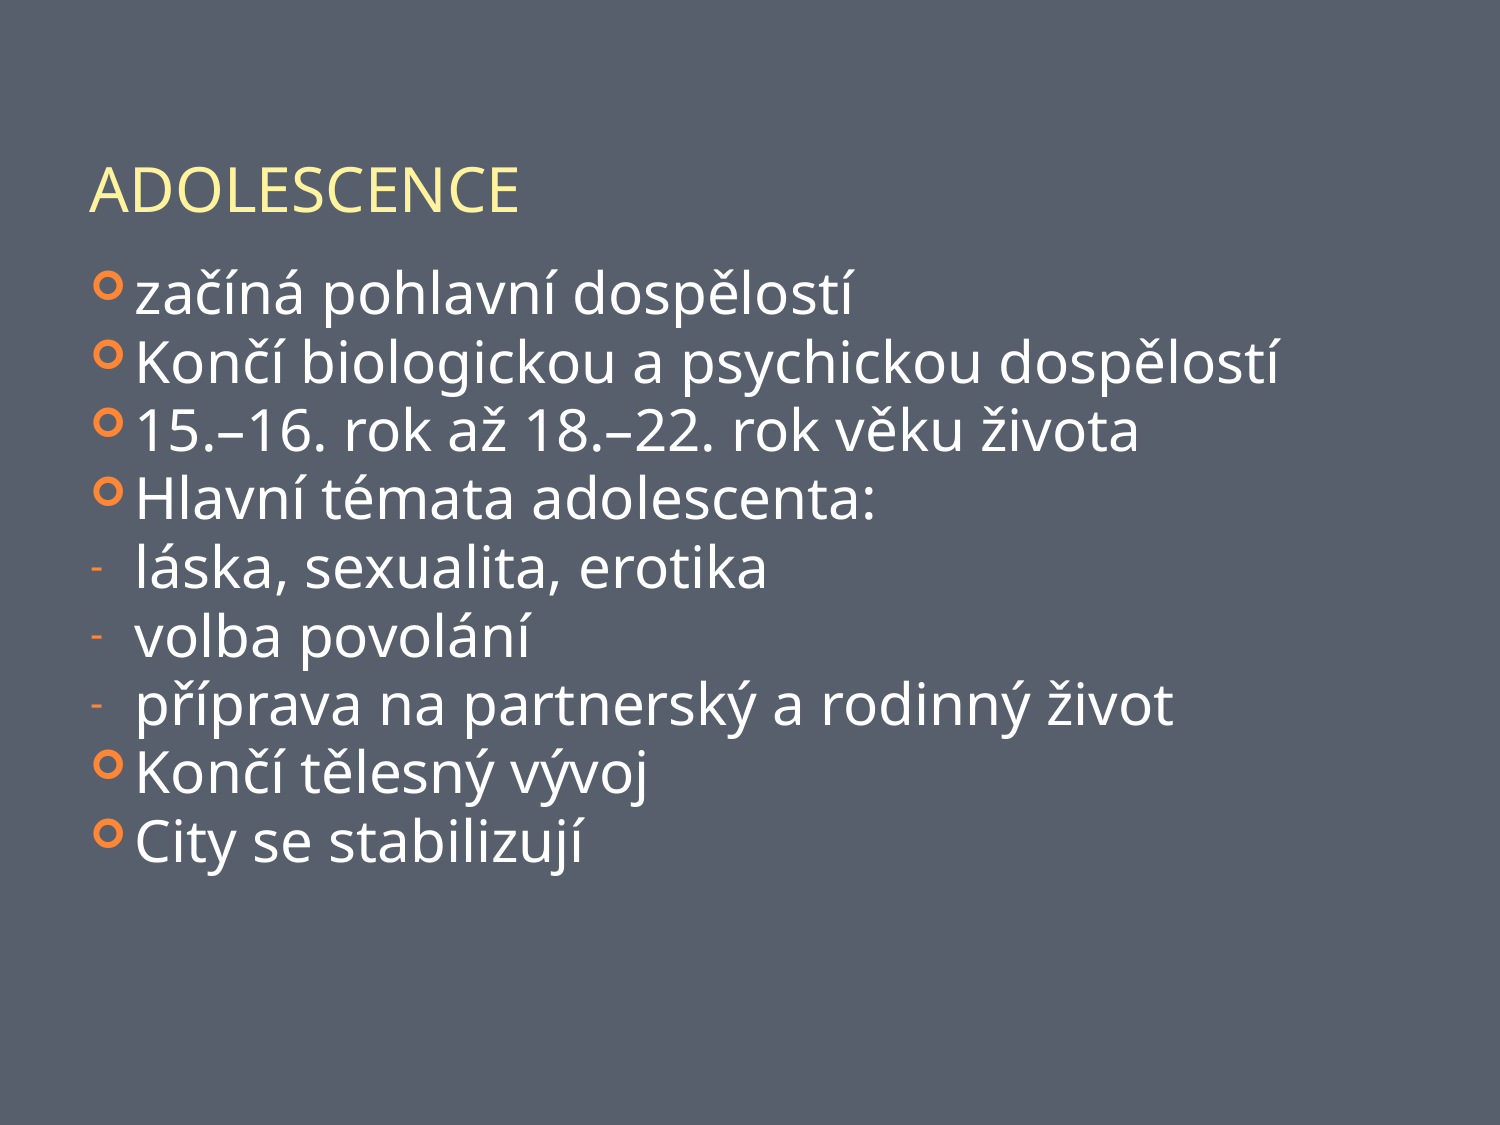

# ADOLESCENCE
začíná pohlavní dospělostí
Končí biologickou a psychickou dospělostí
15.–16. rok až 18.–22. rok věku života
Hlavní témata adolescenta:
láska, sexualita, erotika
volba povolání
příprava na partnerský a rodinný život
Končí tělesný vývoj
City se stabilizují